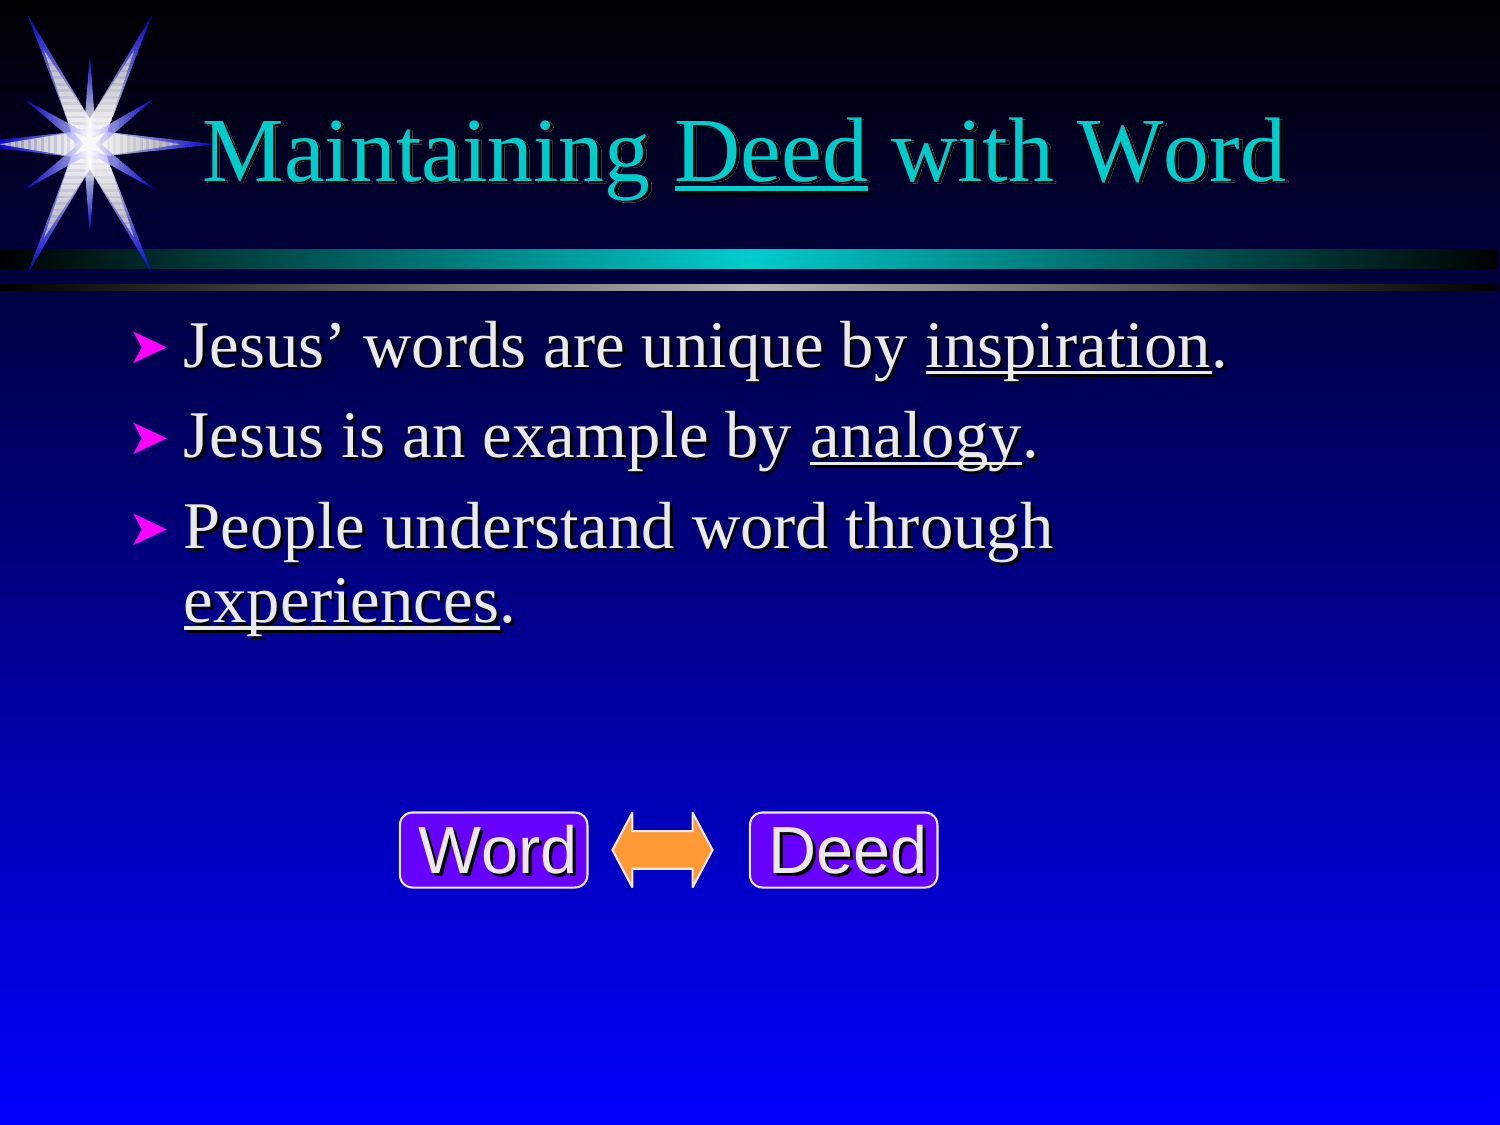

# Maintaining Deed with Word
Jesus’ words are unique by inspiration.
Jesus is an example by analogy.
People understand word through experiences.
Word
Deed